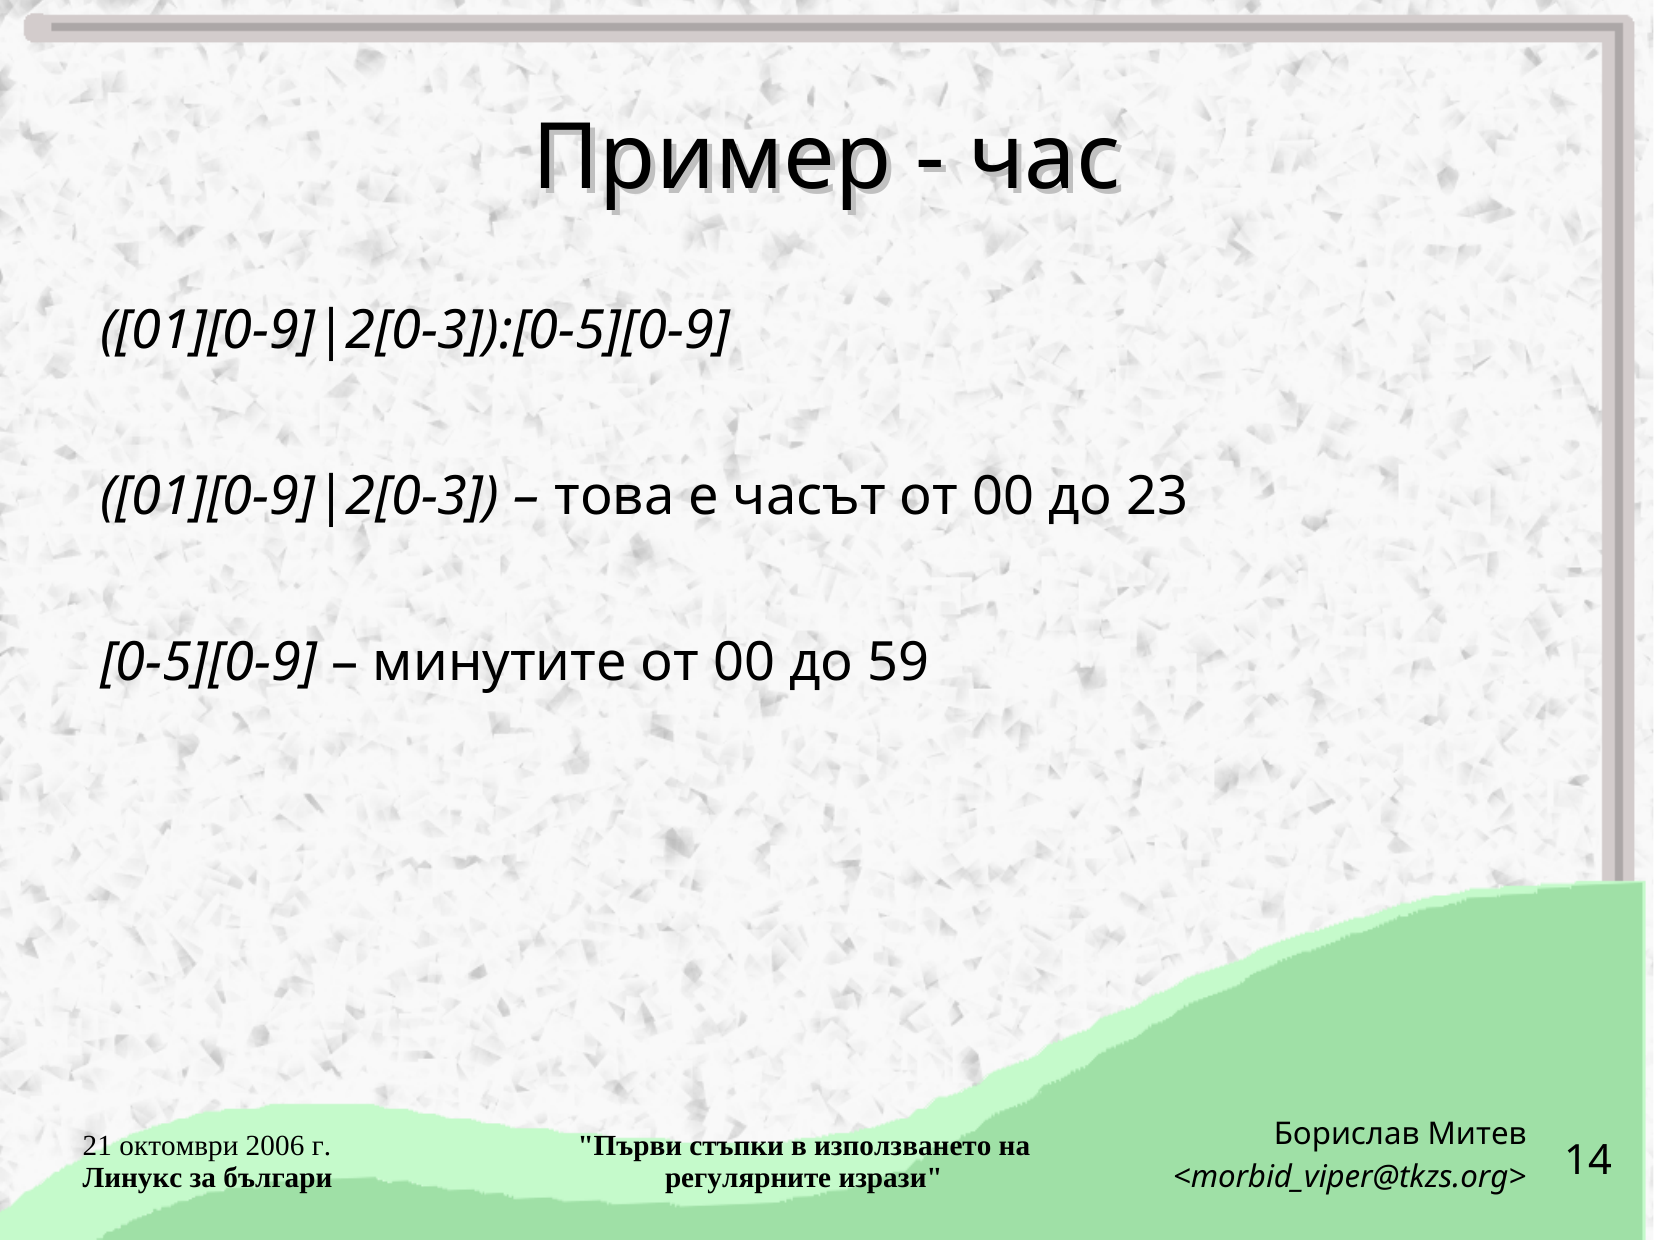

# Пример - час
([01][0-9]|2[0-3]):[0-5][0-9]
([01][0-9]|2[0-3]) – това е часът от 00 до 23
[0-5][0-9] – минутите от 00 до 59
14